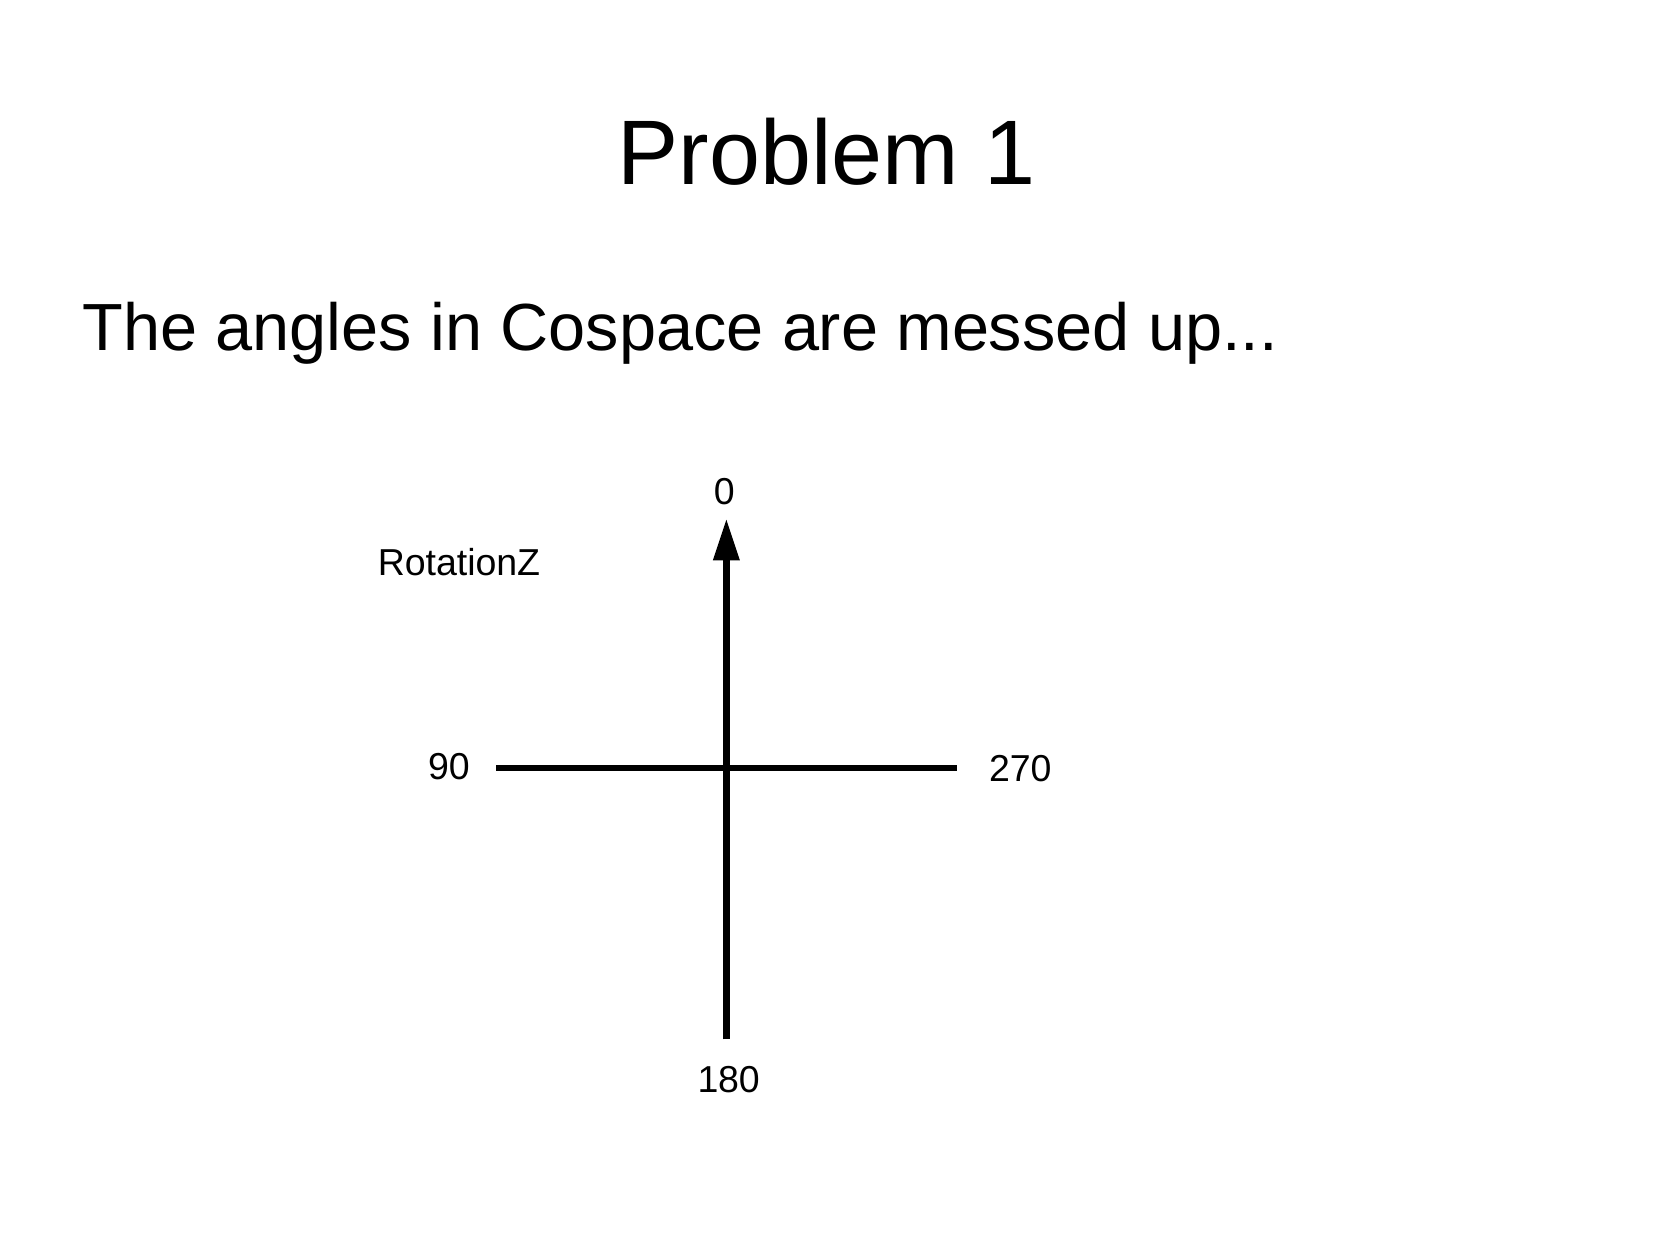

# Problem 1
The angles in Cospace are messed up...
0
90
270
180
RotationZ